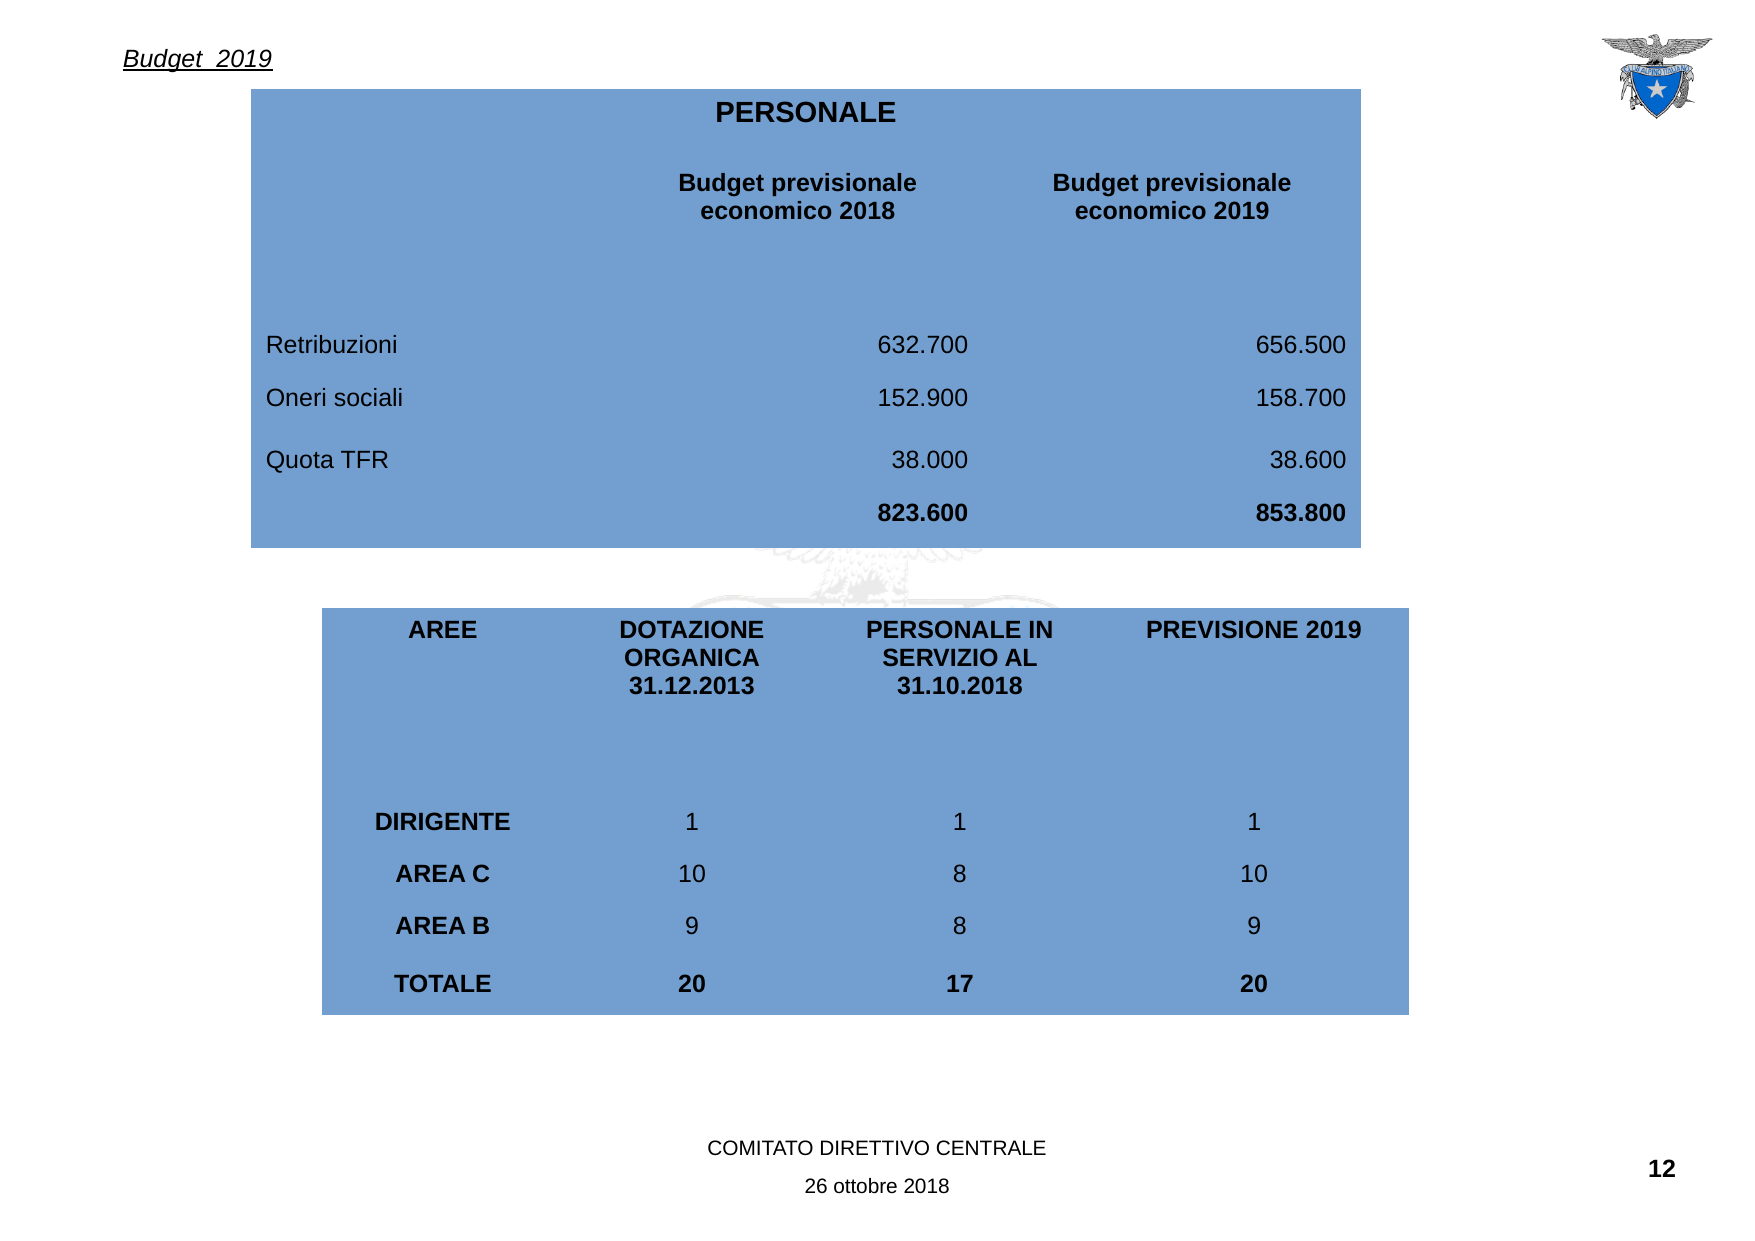

Budget 2019
| PERSONALE | | |
| --- | --- | --- |
| | Budget previsionale economico 2018 | Budget previsionale economico 2019 |
| Retribuzioni | 632.700 | 656.500 |
| Oneri sociali | 152.900 | 158.700 |
| Quota TFR | 38.000 | 38.600 |
| | 823.600 | 853.800 |
| AREE | DOTAZIONE ORGANICA 31.12.2013 | PERSONALE IN SERVIZIO AL 31.10.2018 | PREVISIONE 2019 |
| --- | --- | --- | --- |
| DIRIGENTE | 1 | 1 | 1 |
| AREA C | 10 | 8 | 10 |
| AREA B | 9 | 8 | 9 |
| TOTALE | 20 | 17 | 20 |
COMITATO DIRETTIVO CENTRALE
26 ottobre 2018
12